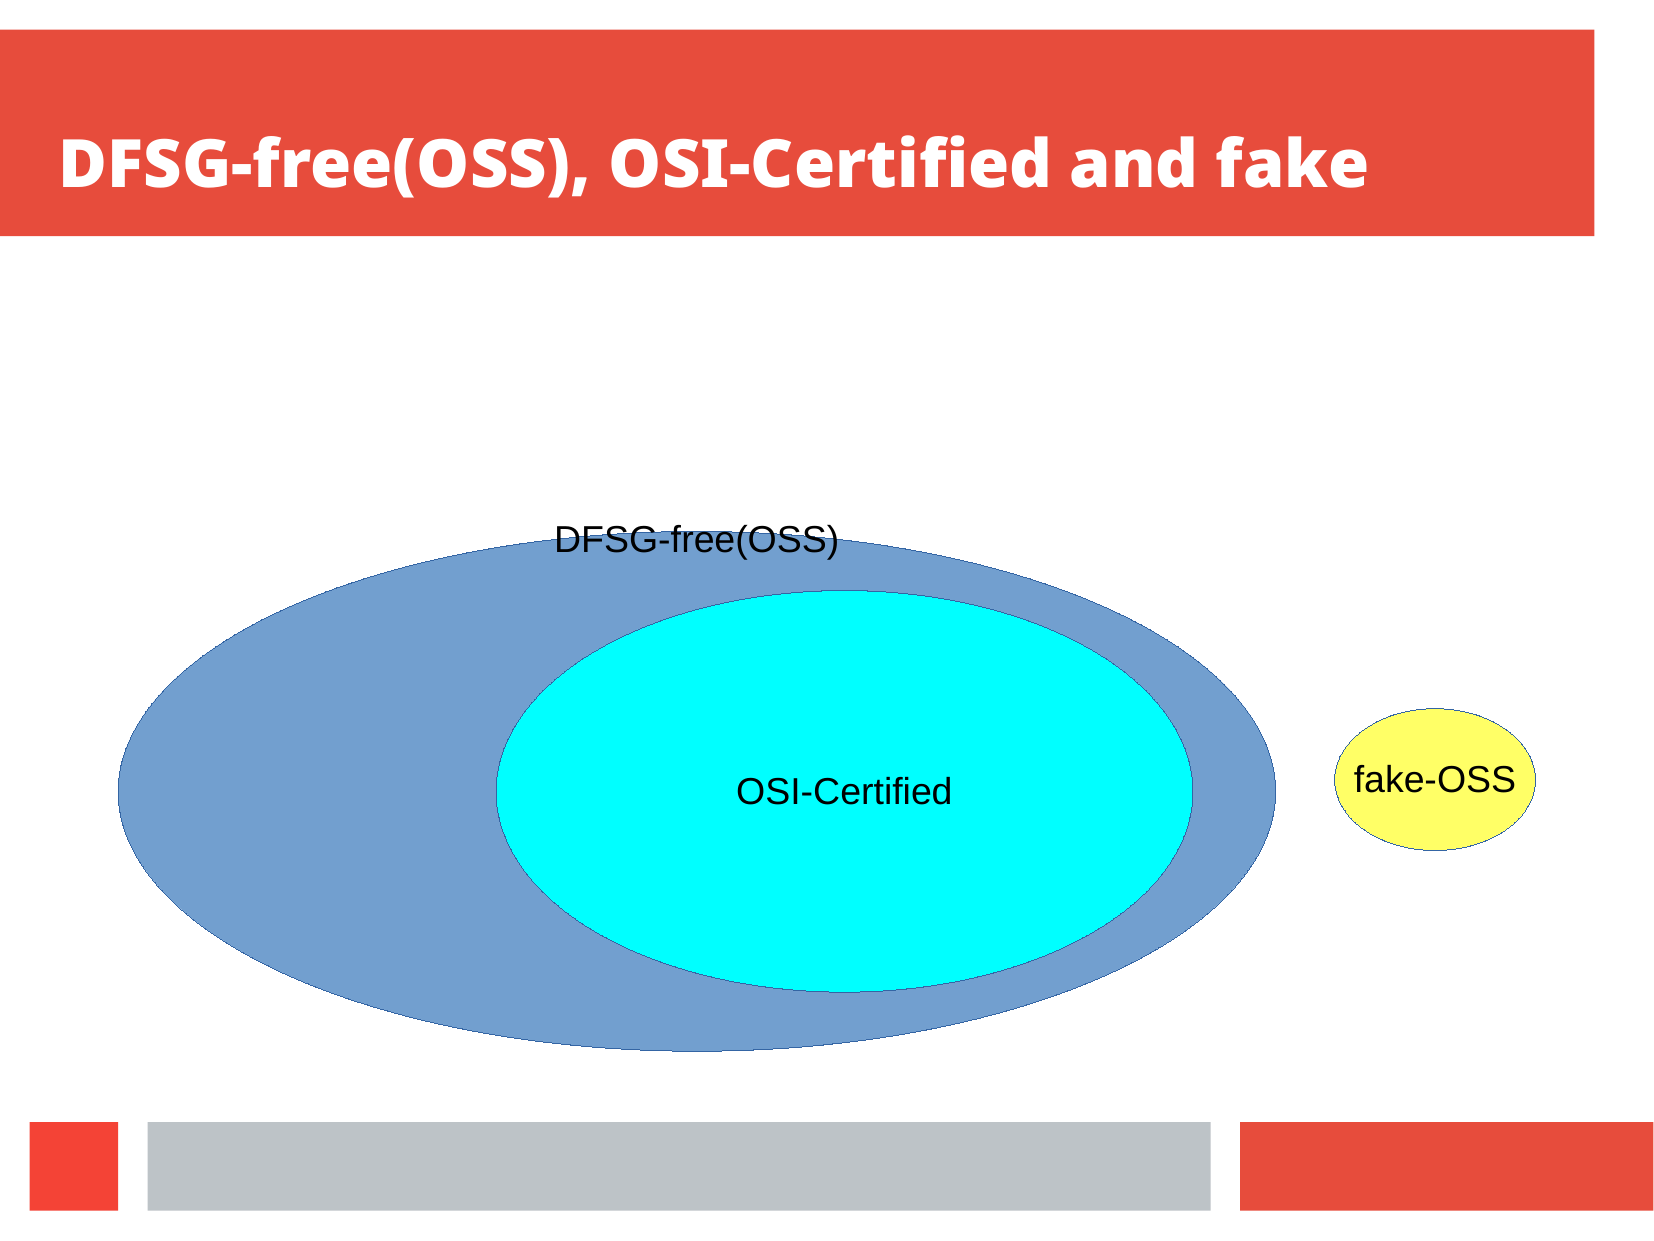

# DFSG-free(OSS), OSI-Certified and fake
DFSG-free(OSS)
OSI-Certified
fake-OSS